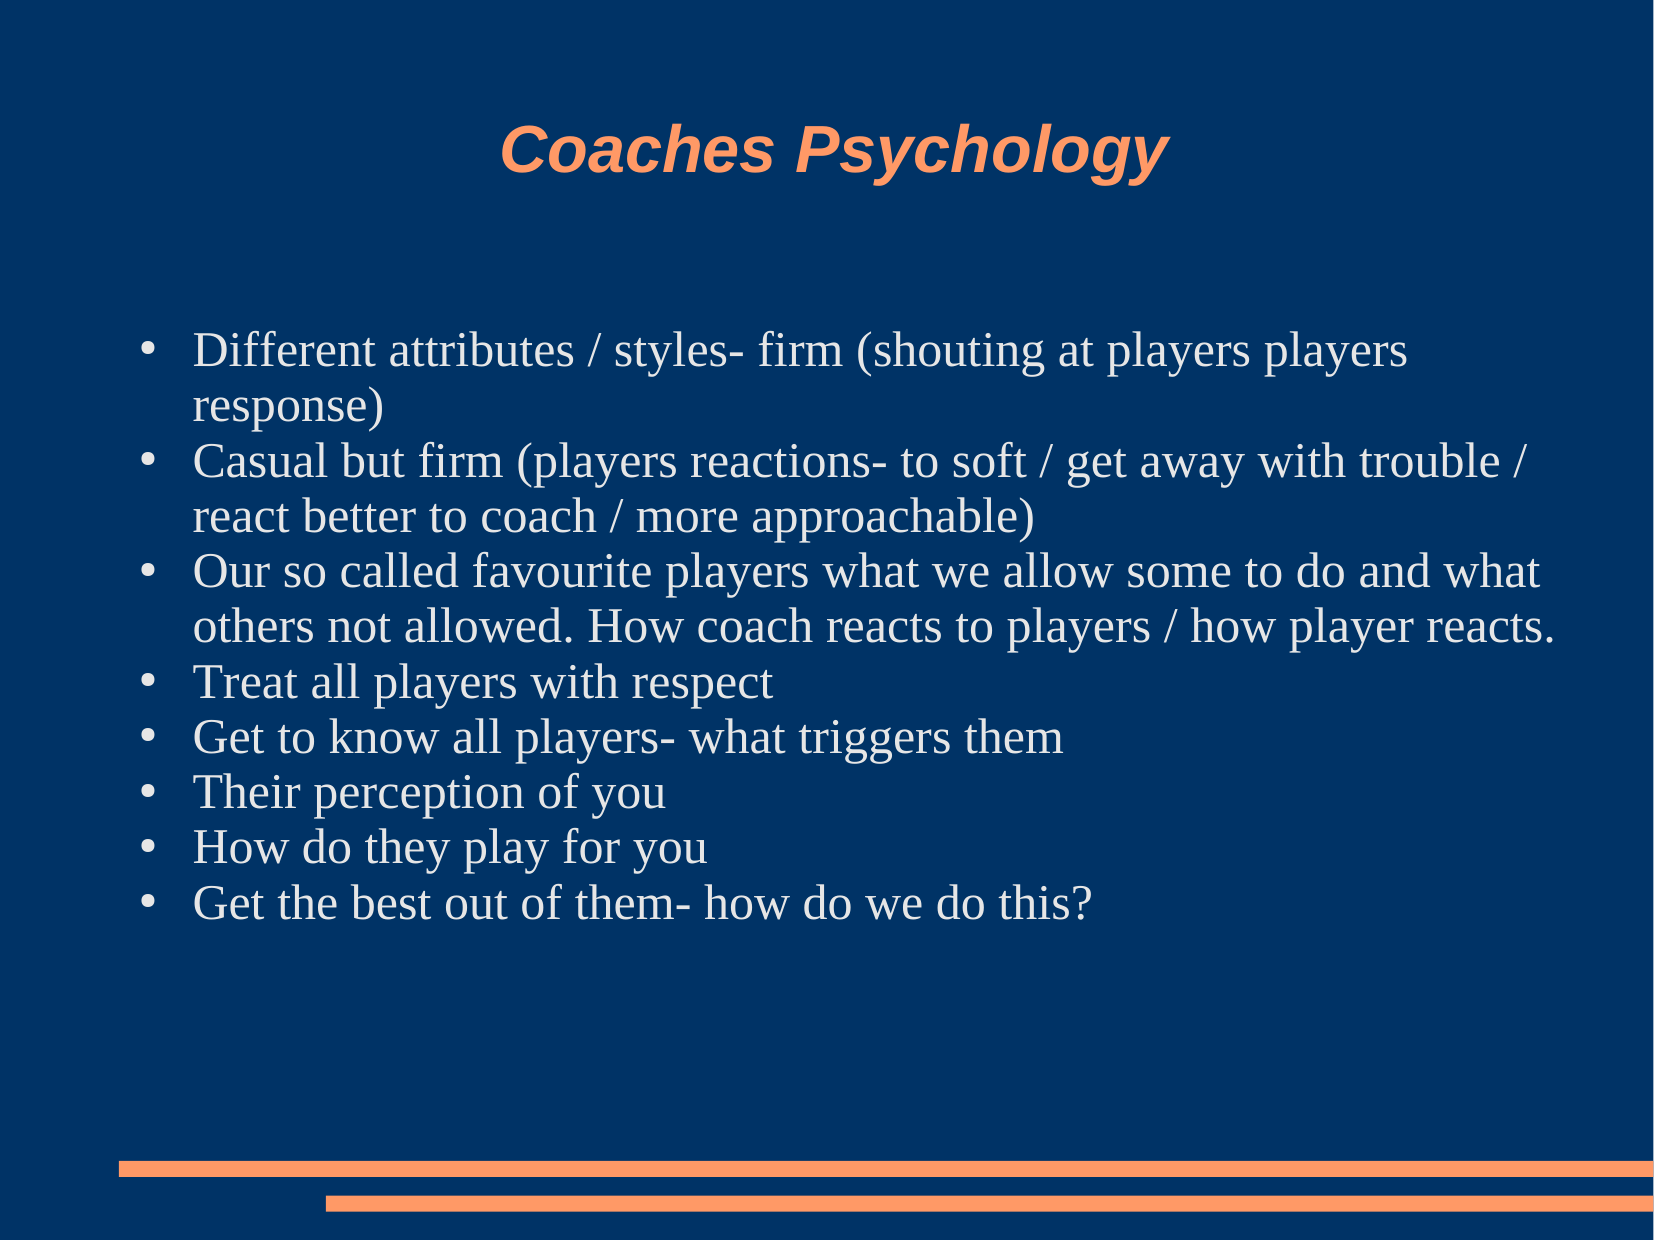

# Coaches Psychology
Different attributes / styles- firm (shouting at players players response)
Casual but firm (players reactions- to soft / get away with trouble / react better to coach / more approachable)
Our so called favourite players what we allow some to do and what others not allowed. How coach reacts to players / how player reacts.
Treat all players with respect
Get to know all players- what triggers them
Their perception of you
How do they play for you
Get the best out of them- how do we do this?